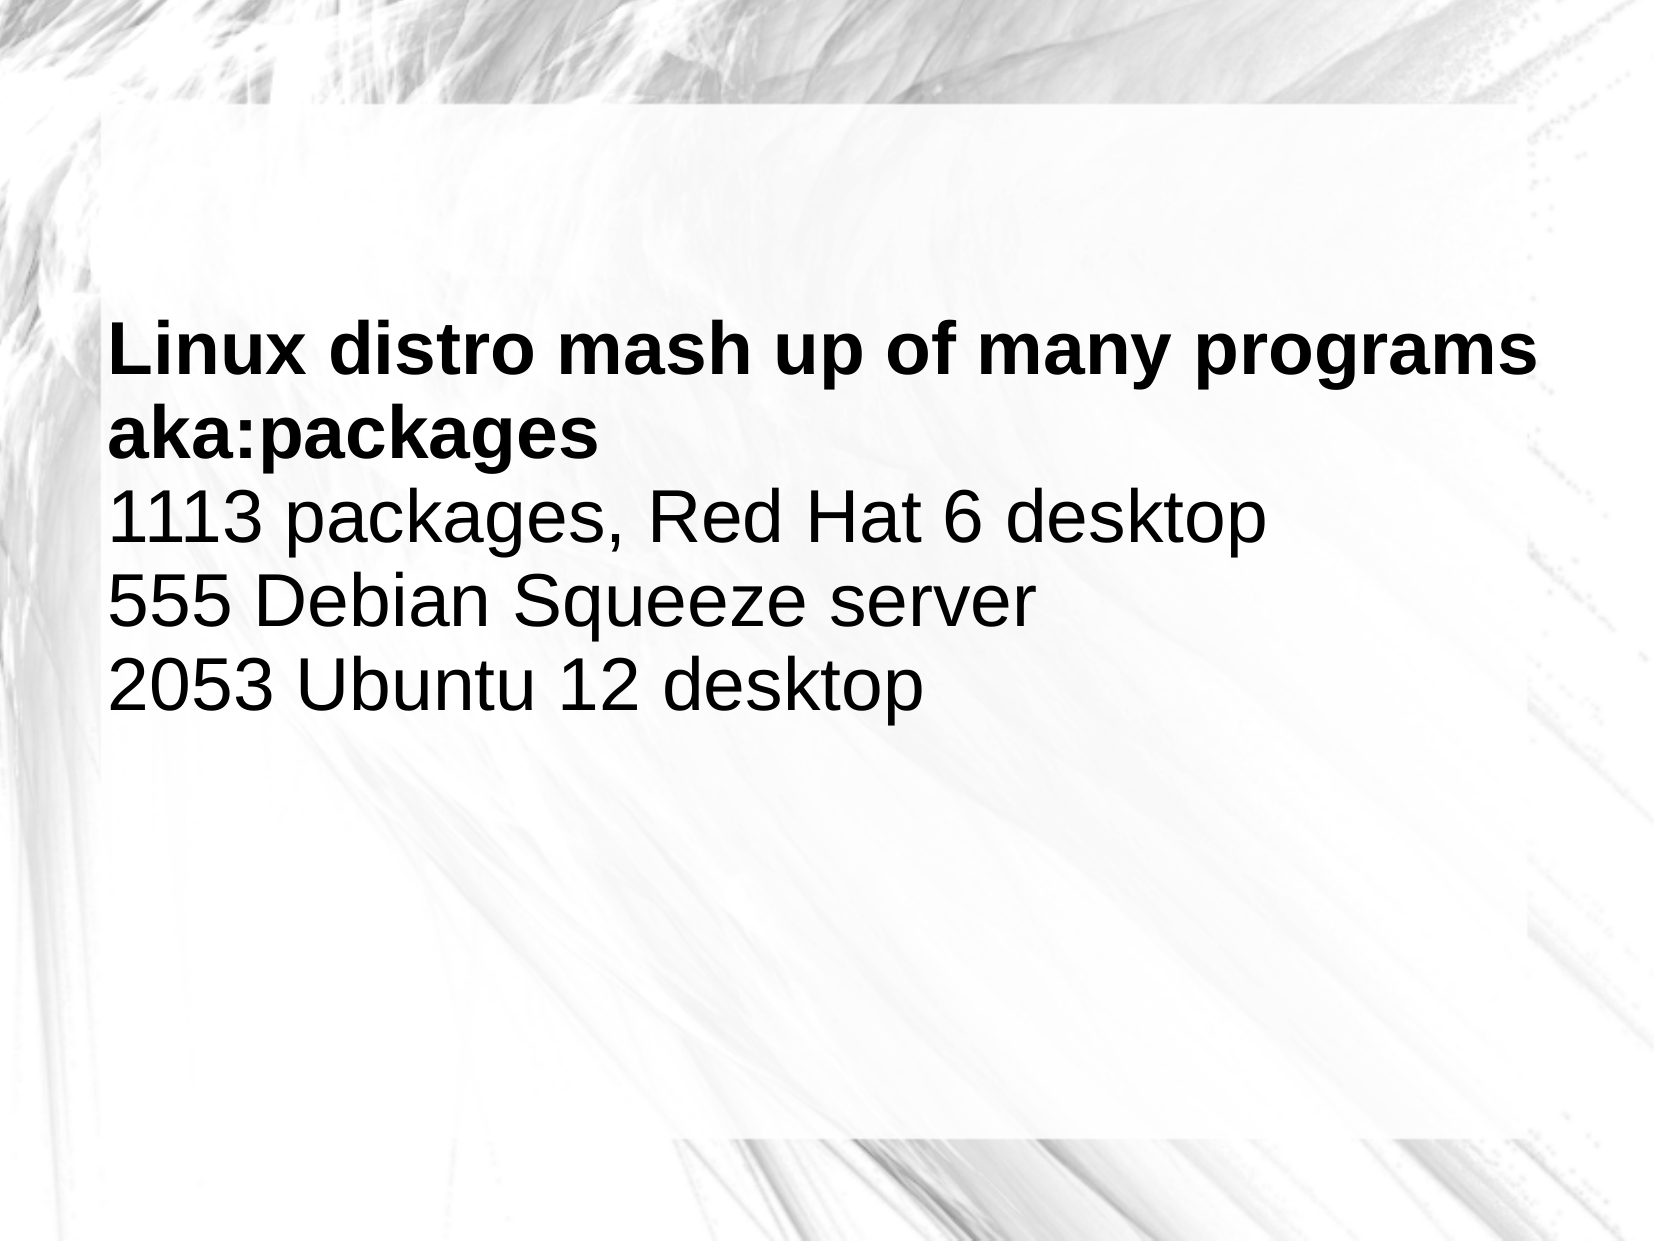

Linux distro mash up of many programs aka:packages
1113 packages, Red Hat 6 desktop
555 Debian Squeeze server
2053 Ubuntu 12 desktop